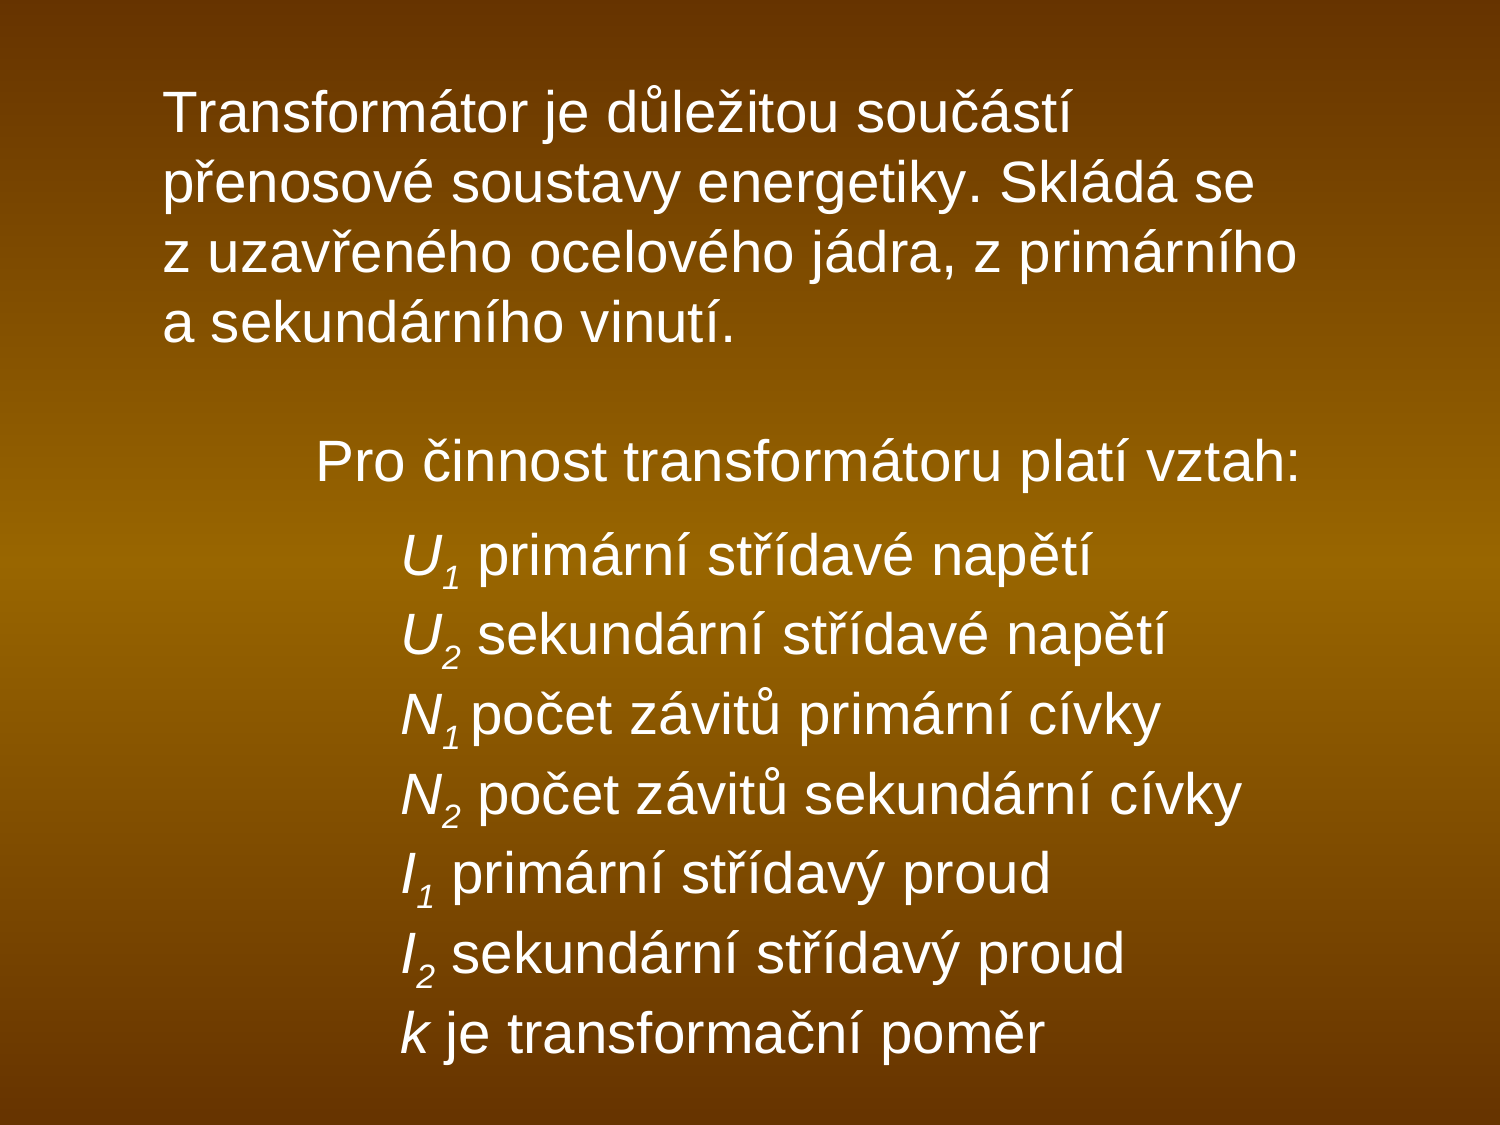

Transformátor je důležitou součástí přenosové soustavy energetiky. Skládá se
z uzavřeného ocelového jádra, z primárního
a sekundárního vinutí.
Pro činnost transformátoru platí vztah:
U1 primární střídavé napětí
U2 sekundární střídavé napětí
N1 počet závitů primární cívky
N2 počet závitů sekundární cívky
I1 primární střídavý proud
I2 sekundární střídavý proud
k je transformační poměr